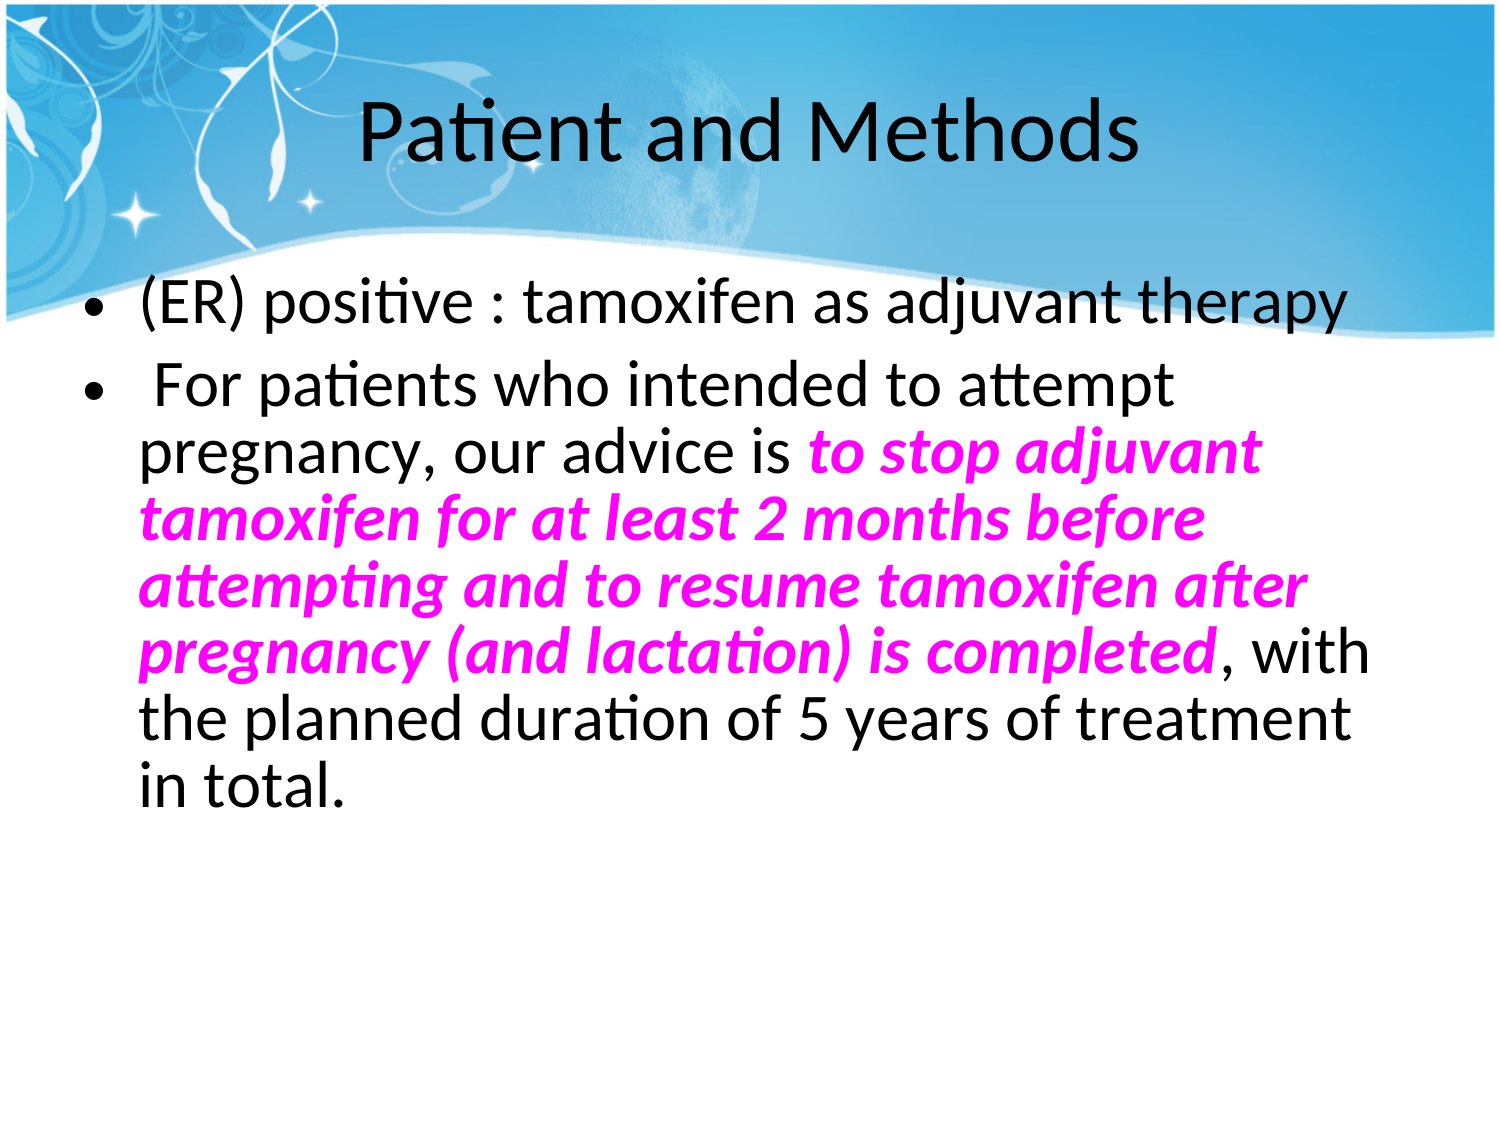

# Patient and Methods
(ER) positive : tamoxifen as adjuvant therapy
 For patients who intended to attempt pregnancy, our advice is to stop adjuvant tamoxifen for at least 2 months before attempting and to resume tamoxifen after pregnancy (and lactation) is completed, with the planned duration of 5 years of treatment in total.